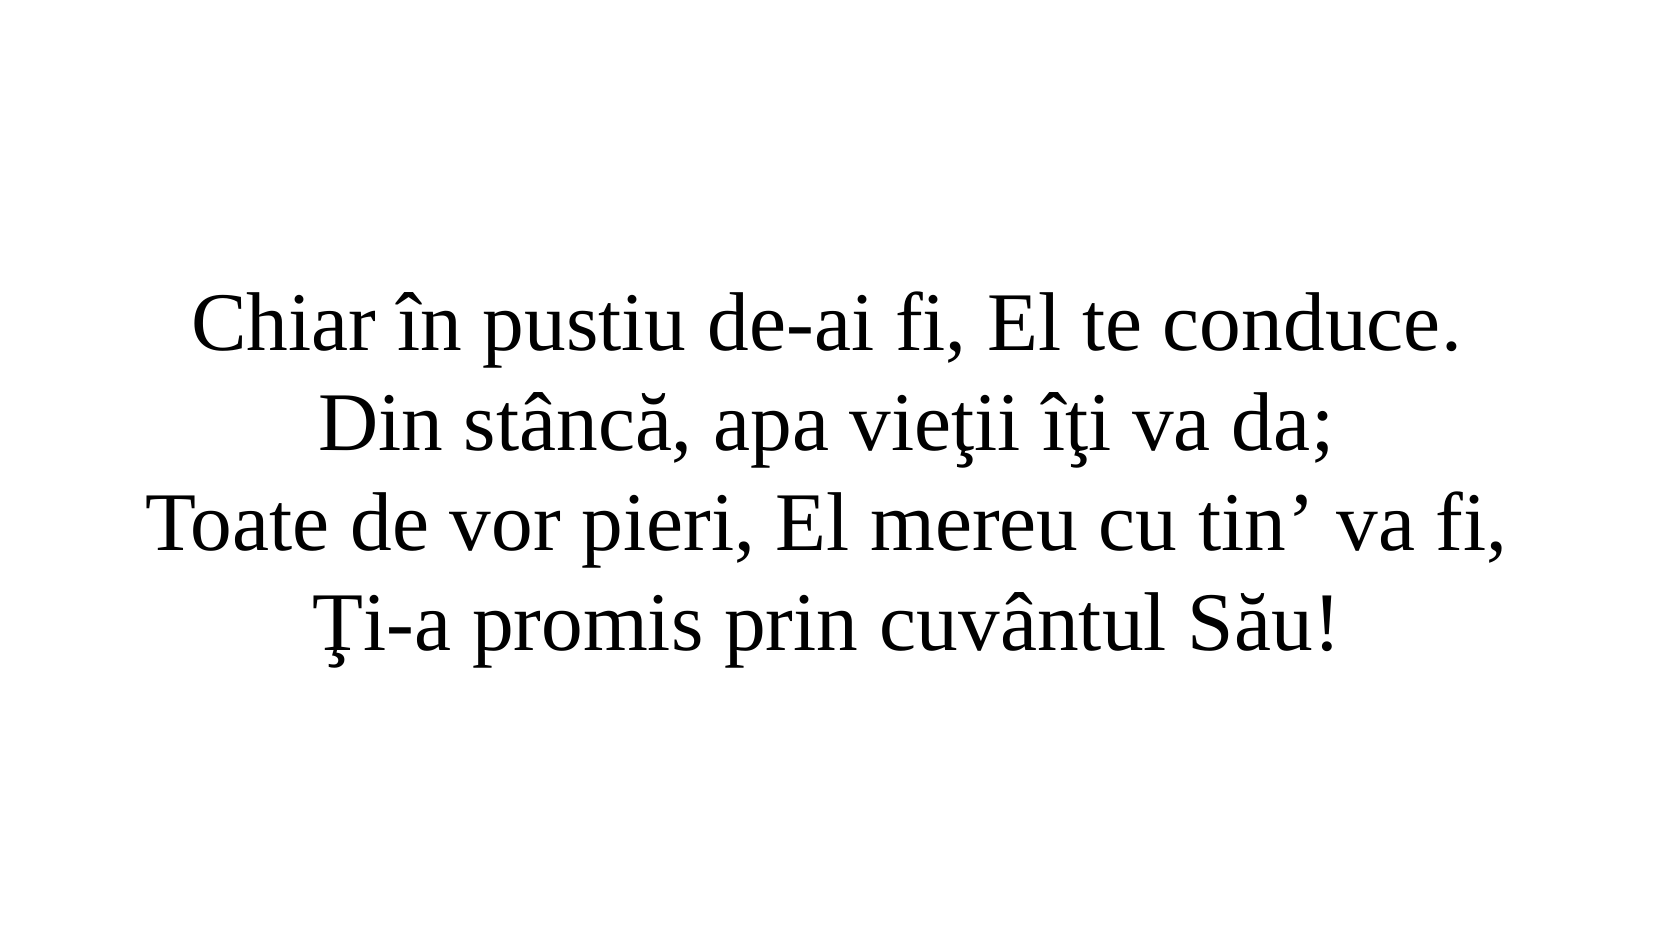

# Chiar în pustiu de-ai fi, El te conduce. Din stâncă, apa vieţii îţi va da; Toate de vor pieri, El mereu cu tin’ va fi, Ţi-a promis prin cuvântul Său!